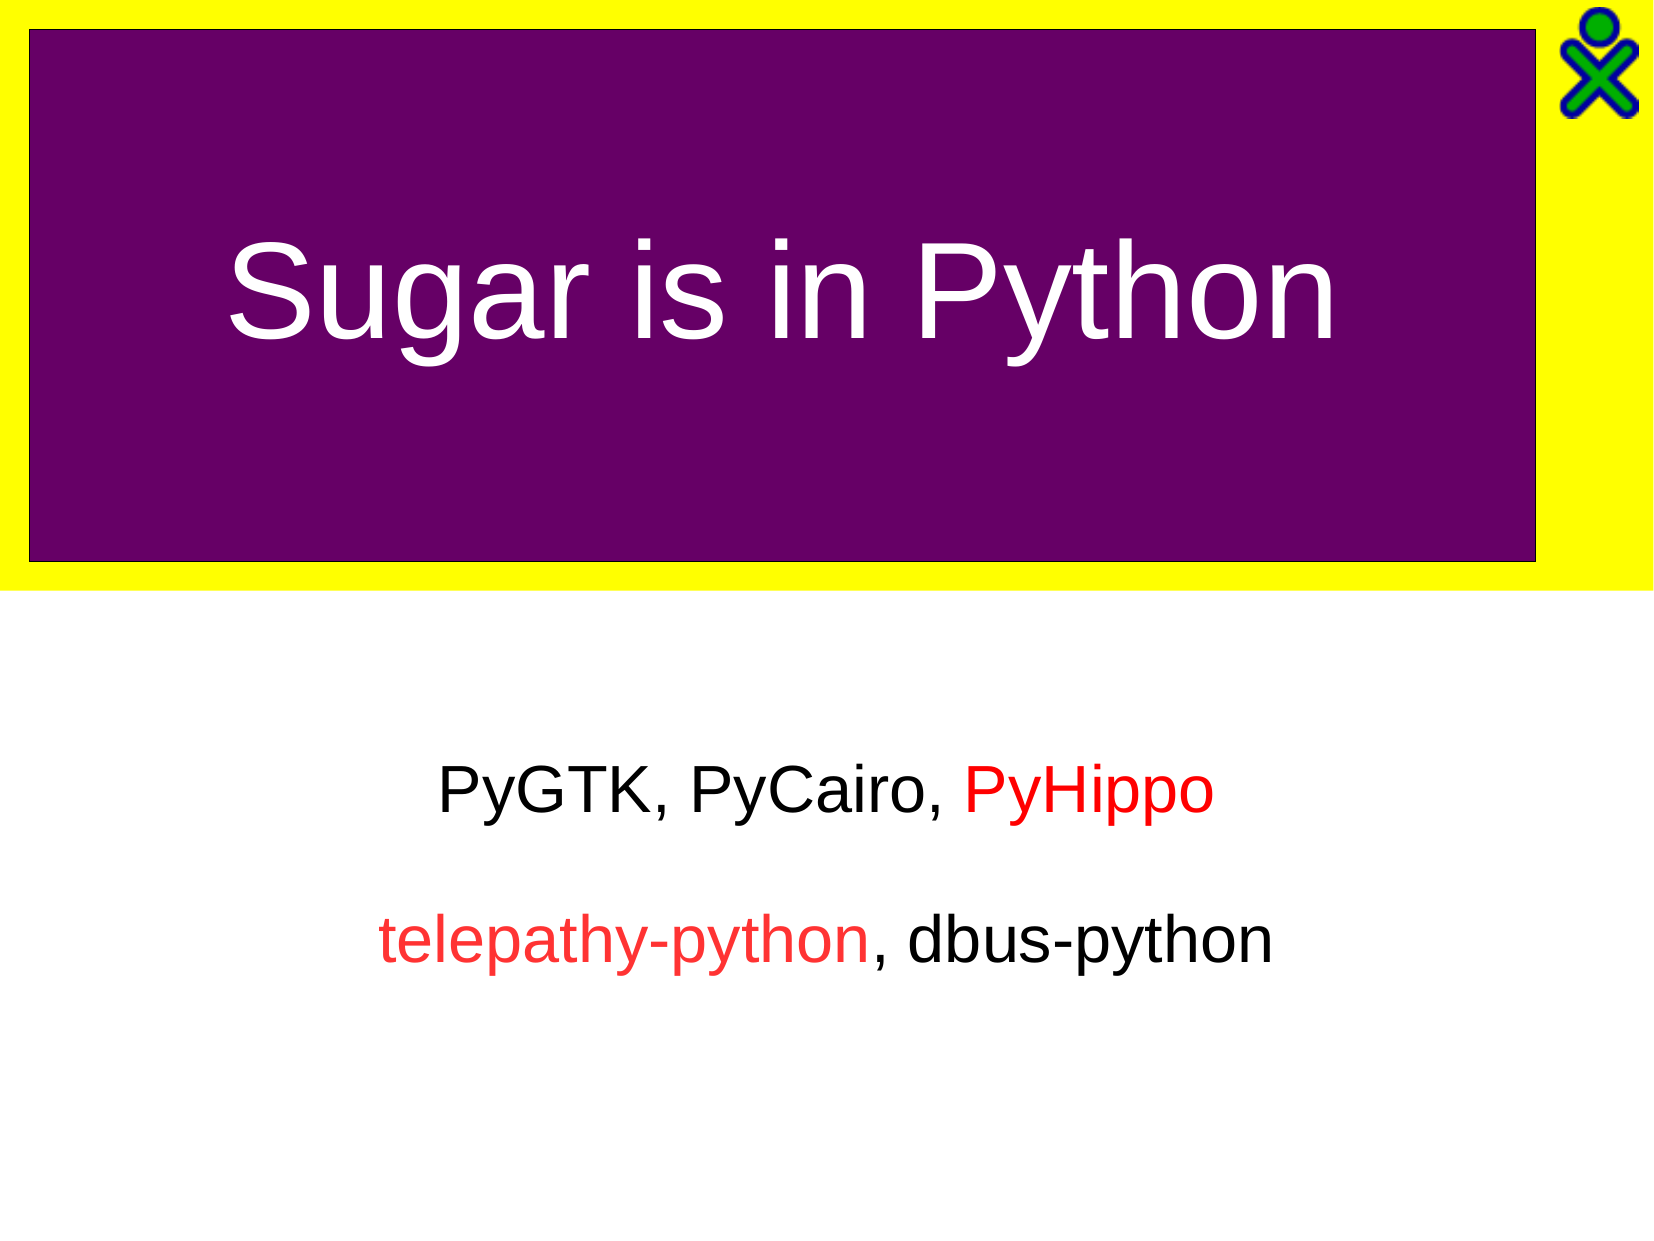

# Sugar is in Python
PyGTK, PyCairo, PyHippo
telepathy-python, dbus-python